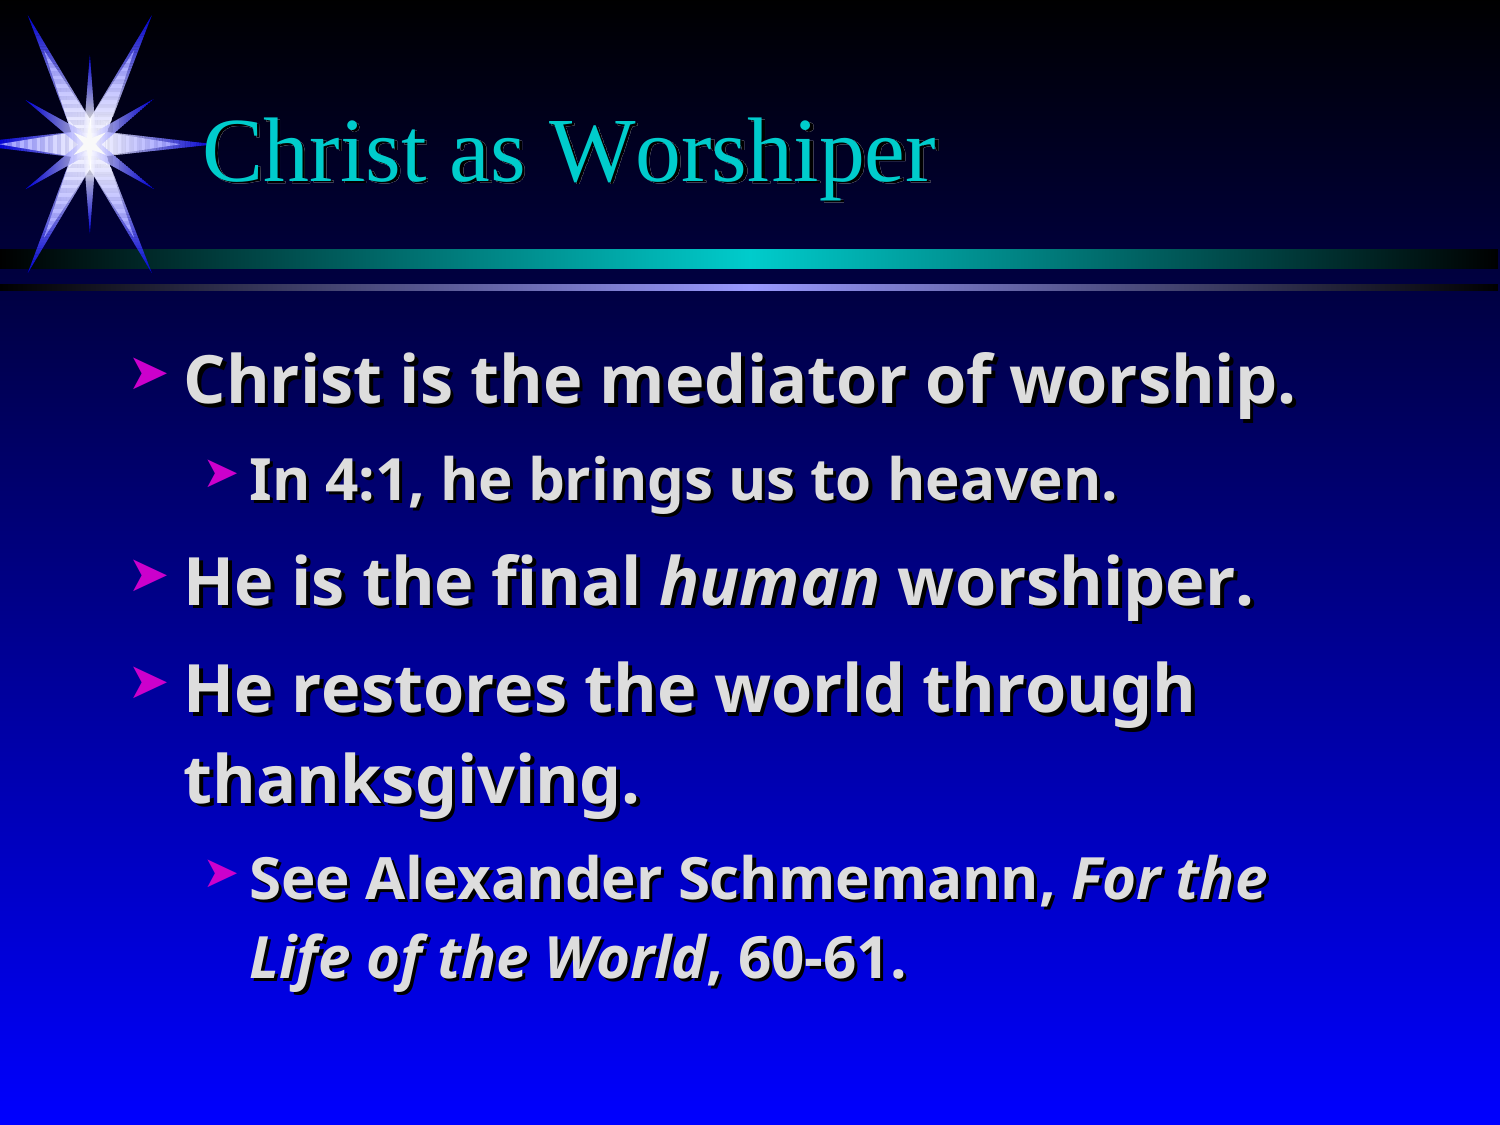

# Christ as Worshiper
Christ is the mediator of worship.
In 4:1, he brings us to heaven.
He is the final human worshiper.
He restores the world through thanksgiving.
See Alexander Schmemann, For the Life of the World, 60-61.